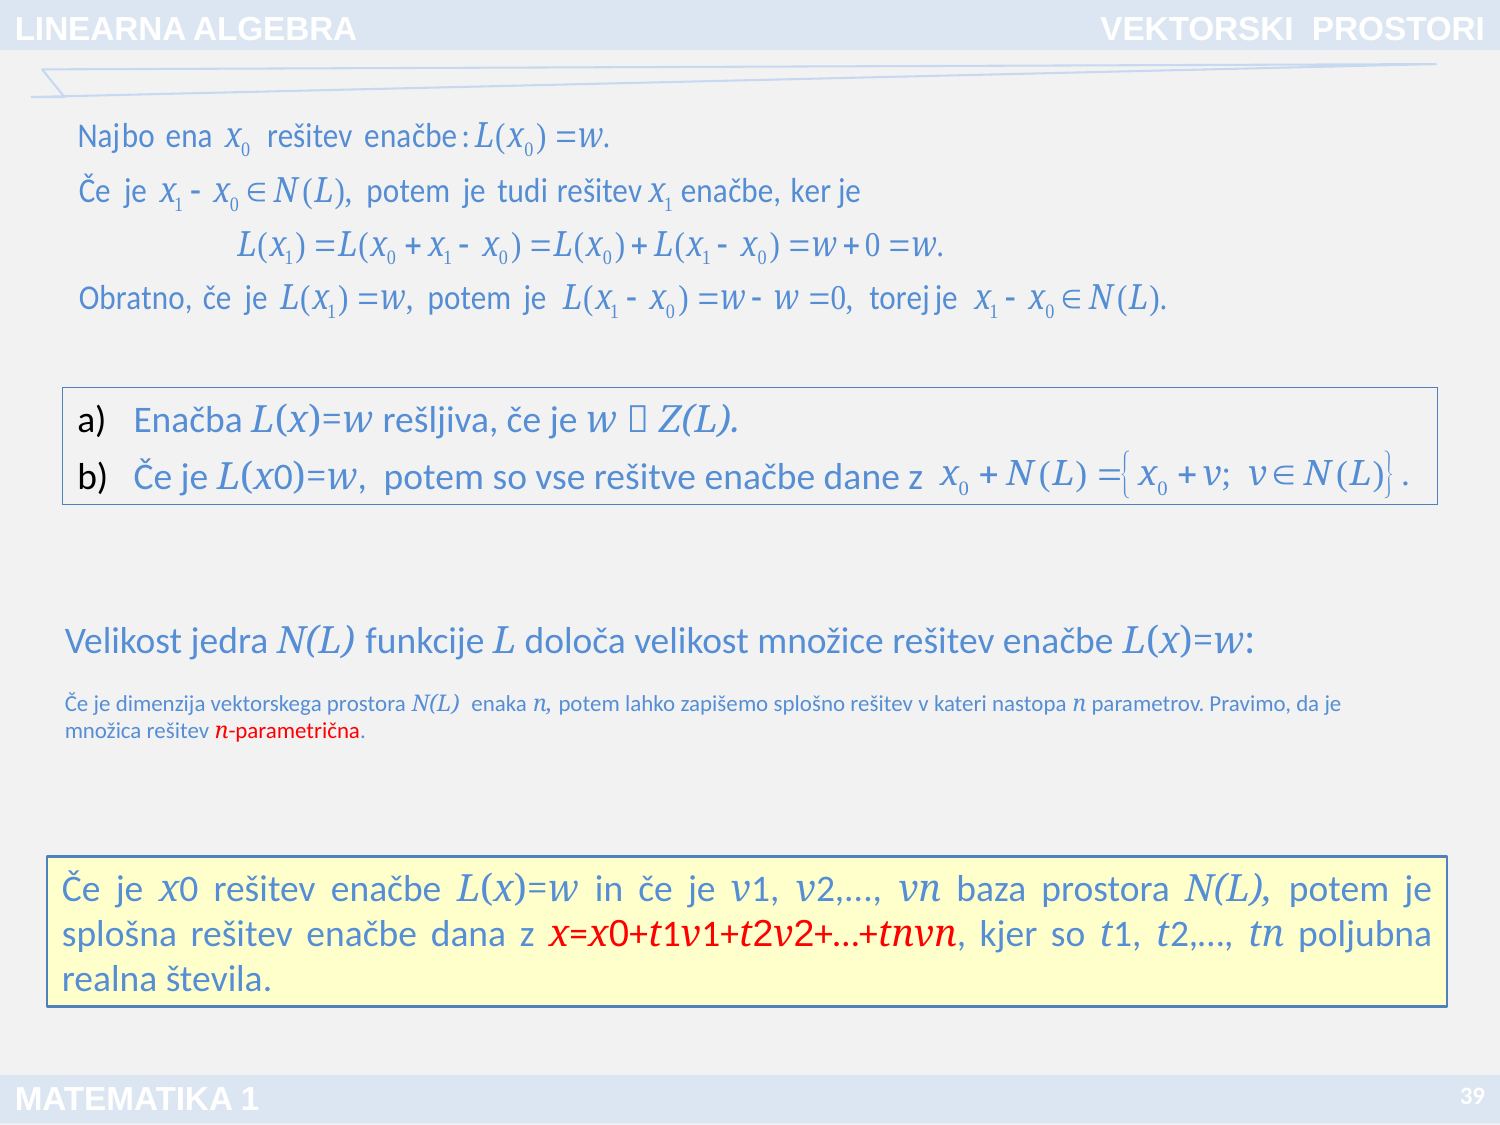

LINEARNA ALGEBRA
VEKTORSKI PROSTORI
Enačba L(x)=w rešljiva, če je w  Z(L).
Če je L(x0)=w, potem so vse rešitve enačbe dane z
Velikost jedra N(L) funkcije L določa velikost množice rešitev enačbe L(x)=w:
Če je dimenzija vektorskega prostora N(L) enaka n, potem lahko zapišemo splošno rešitev v kateri nastopa n parametrov. Pravimo, da je množica rešitev n-parametrična.
Če je x0 rešitev enačbe L(x)=w in če je v1, v2,..., vn baza prostora N(L), potem je splošna rešitev enačbe dana z x=x0+t1v1+t2v2+…+tnvn, kjer so t1, t2,…, tn poljubna realna števila.
MATEMATIKA 1